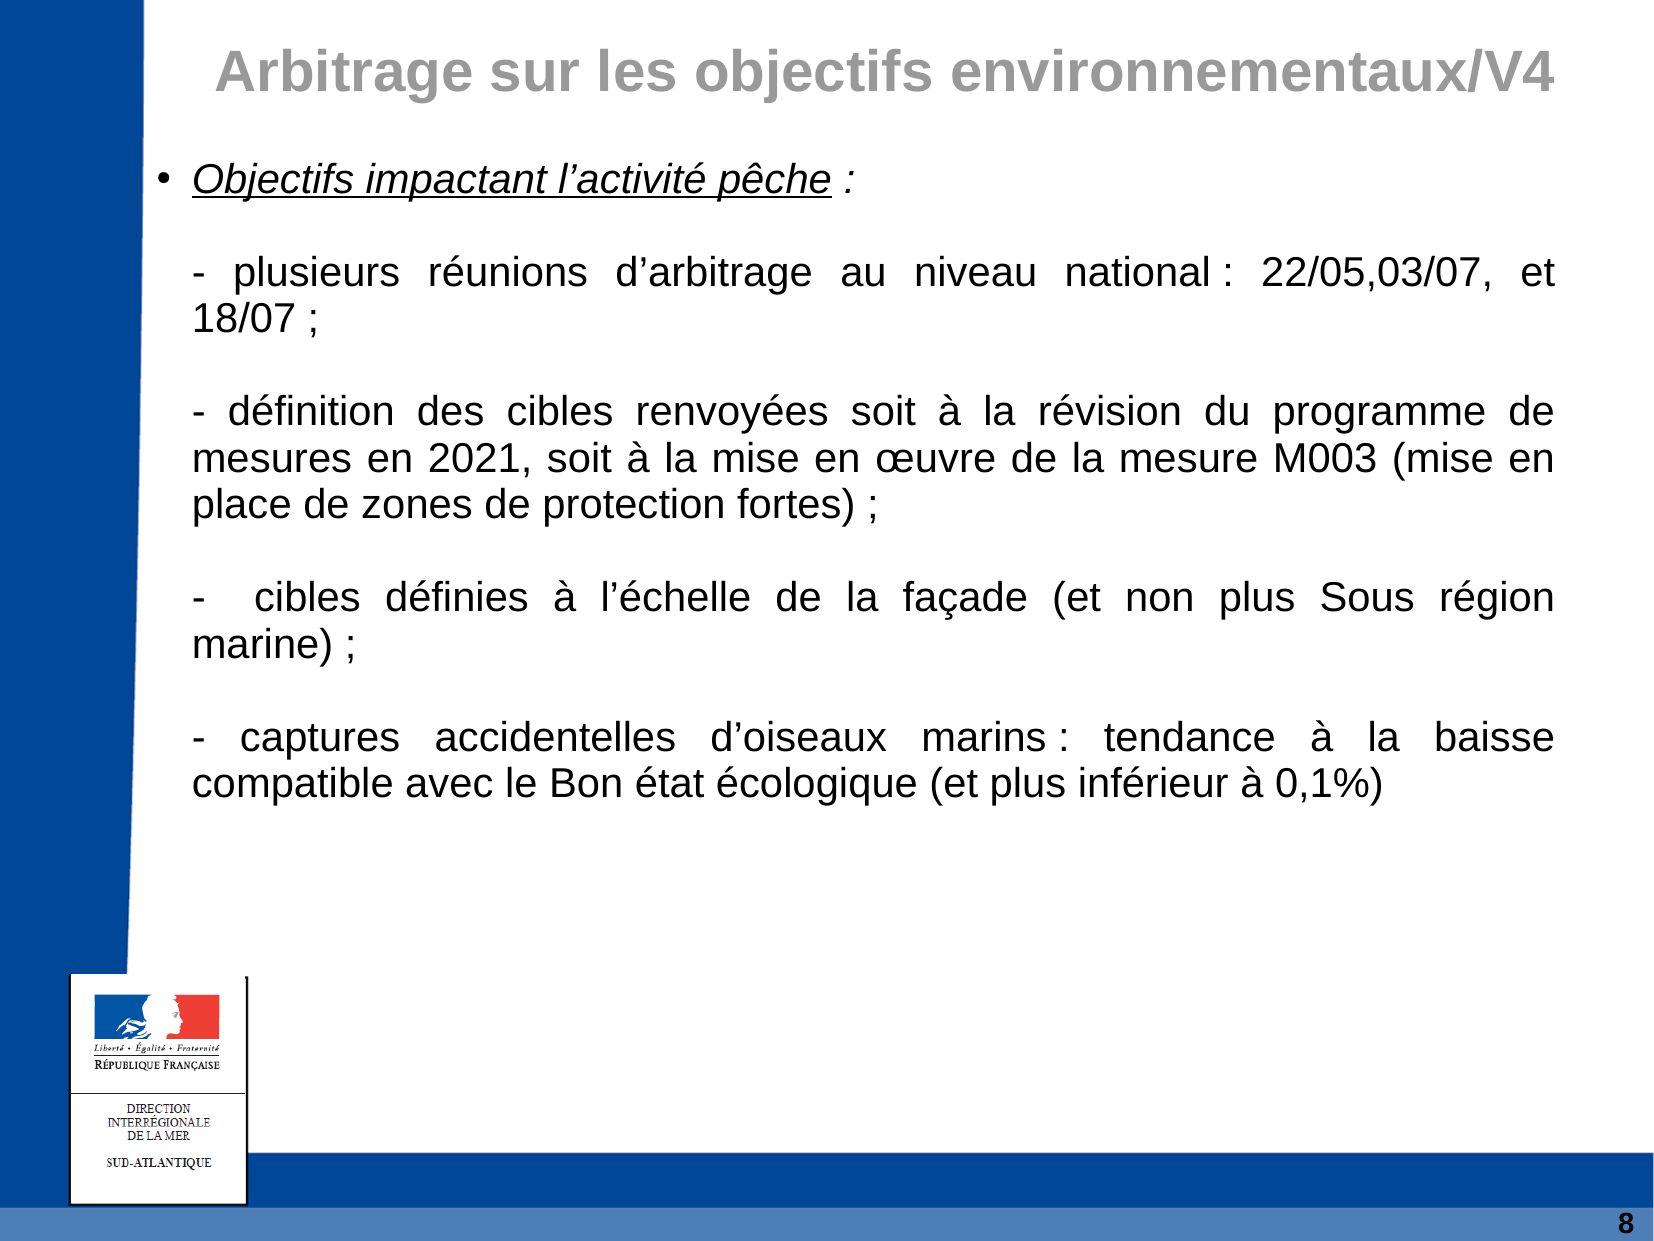

Arbitrage sur les objectifs environnementaux/V4
Objectifs impactant l’activité pêche :
- plusieurs réunions d’arbitrage au niveau national : 22/05,03/07, et 18/07 ;
- définition des cibles renvoyées soit à la révision du programme de mesures en 2021, soit à la mise en œuvre de la mesure M003 (mise en place de zones de protection fortes) ;
- cibles définies à l’échelle de la façade (et non plus Sous région marine) ;
- captures accidentelles d’oiseaux marins : tendance à la baisse compatible avec le Bon état écologique (et plus inférieur à 0,1%)